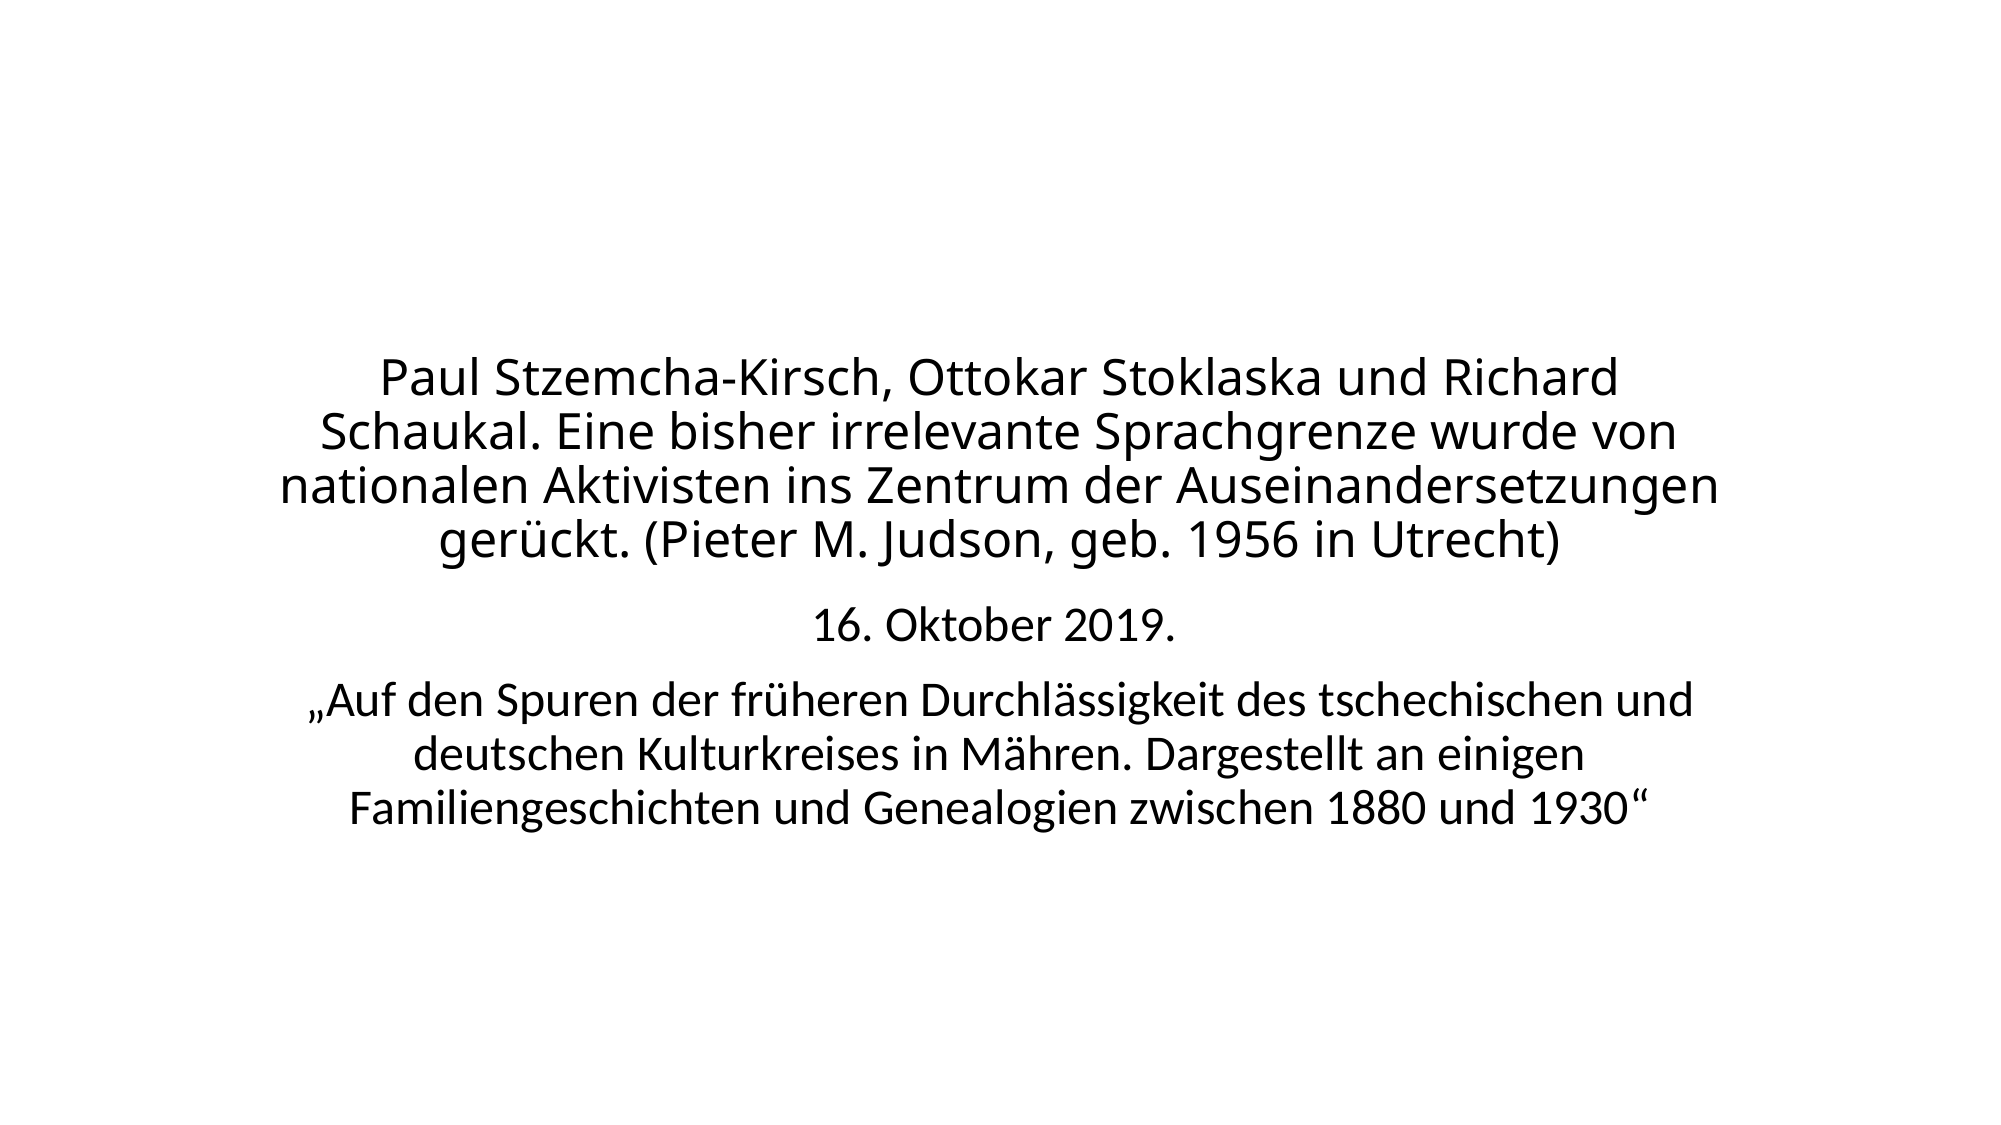

# Paul Stzemcha-Kirsch, Ottokar Stoklaska und Richard Schaukal. Eine bisher irrelevante Sprachgrenze wurde von nationalen Aktivisten ins Zentrum der Auseinandersetzungen gerückt. (Pieter M. Judson, geb. 1956 in Utrecht)
16. Oktober 2019.
„Auf den Spuren der früheren Durchlässigkeit des tschechischen und deutschen Kulturkreises in Mähren. Dargestellt an einigen Familiengeschichten und Genealogien zwischen 1880 und 1930“